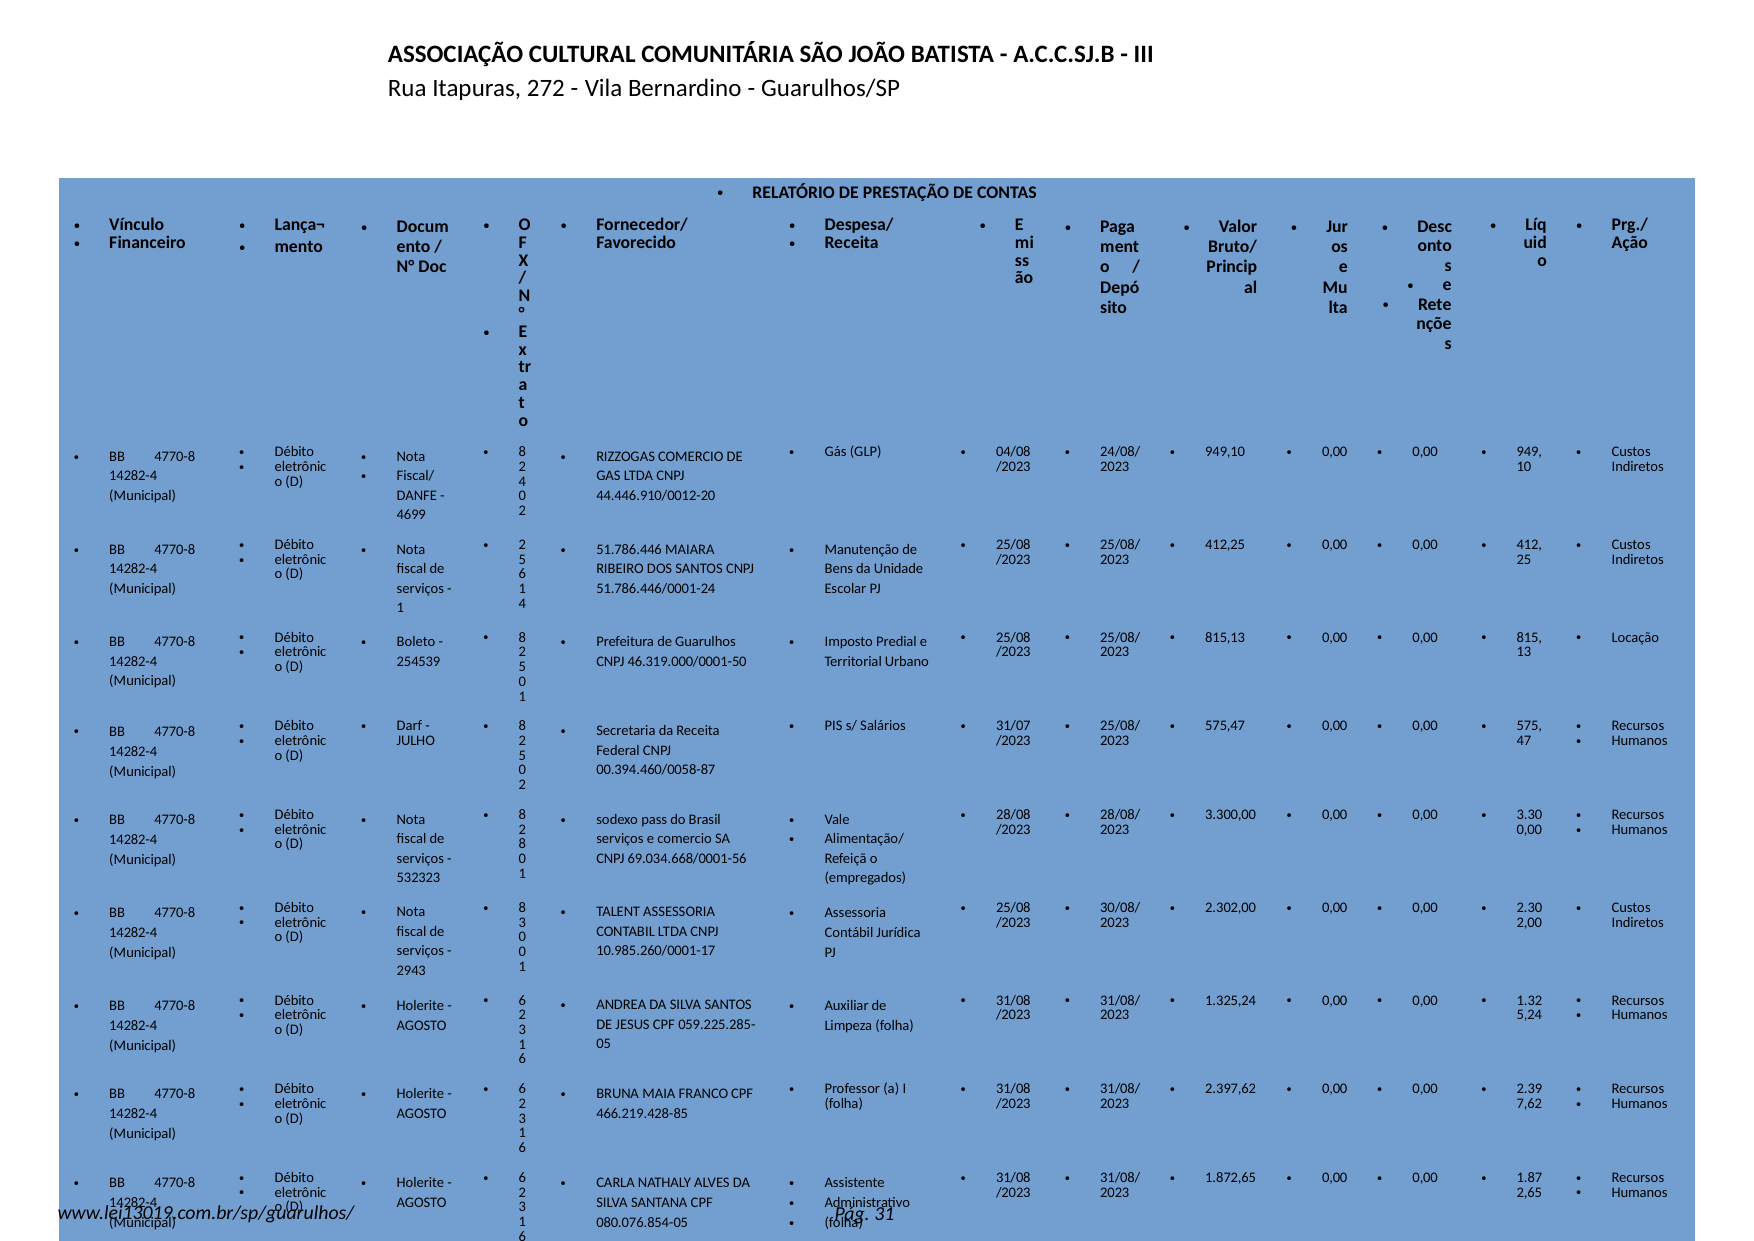

ASSOCIAÇÃO CULTURAL COMUNITÁRIA SÃO JOÃO BATISTA - A.C.C.SJ.B - III
Rua Itapuras, 272 - Vila Bernardino - Guarulhos/SP
| RELATÓRIO DE PRESTAÇÃO DE CONTAS | | | | | | | | | | | | |
| --- | --- | --- | --- | --- | --- | --- | --- | --- | --- | --- | --- | --- |
| Vínculo Financeiro | Lança¬ mento | Documento / N° Doc | OFX/N° Extrato | Fornecedor/ Favorecido | Despesa/ Receita | Emissão | Pagamento / Depósito | Valor Bruto/ Principal | Juros e Multa | Descontos e Retenções | Líquido | Prg./Ação |
| BB 4770-8 14282-4 (Municipal) | Débito eletrônico (D) | Nota Fiscal/DANFE -4699 | 82402 | RIZZOGAS COMERCIO DE GAS LTDA CNPJ 44.446.910/0012-20 | Gás (GLP) | 04/08/2023 | 24/08/2023 | 949,10 | 0,00 | 0,00 | 949,10 | Custos Indiretos |
| BB 4770-8 14282-4 (Municipal) | Débito eletrônico (D) | Nota fiscal de serviços - 1 | 25614 | 51.786.446 MAIARA RIBEIRO DOS SANTOS CNPJ 51.786.446/0001-24 | Manutenção de Bens da Unidade Escolar PJ | 25/08/2023 | 25/08/2023 | 412,25 | 0,00 | 0,00 | 412,25 | Custos Indiretos |
| BB 4770-8 14282-4 (Municipal) | Débito eletrônico (D) | Boleto -254539 | 82501 | Prefeitura de Guarulhos CNPJ 46.319.000/0001-50 | Imposto Predial e Territorial Urbano | 25/08/2023 | 25/08/2023 | 815,13 | 0,00 | 0,00 | 815,13 | Locação |
| BB 4770-8 14282-4 (Municipal) | Débito eletrônico (D) | Darf - JULHO | 82502 | Secretaria da Receita Federal CNPJ 00.394.460/0058-87 | PIS s/ Salários | 31/07/2023 | 25/08/2023 | 575,47 | 0,00 | 0,00 | 575,47 | Recursos Humanos |
| BB 4770-8 14282-4 (Municipal) | Débito eletrônico (D) | Nota fiscal de serviços -532323 | 82801 | sodexo pass do Brasil serviços e comercio SA CNPJ 69.034.668/0001-56 | Vale Alimentação/Refeiçã o (empregados) | 28/08/2023 | 28/08/2023 | 3.300,00 | 0,00 | 0,00 | 3.300,00 | Recursos Humanos |
| BB 4770-8 14282-4 (Municipal) | Débito eletrônico (D) | Nota fiscal de serviços -2943 | 83001 | TALENT ASSESSORIA CONTABIL LTDA CNPJ 10.985.260/0001-17 | Assessoria Contábil Jurídica PJ | 25/08/2023 | 30/08/2023 | 2.302,00 | 0,00 | 0,00 | 2.302,00 | Custos Indiretos |
| BB 4770-8 14282-4 (Municipal) | Débito eletrônico (D) | Holerite -AGOSTO | 62316 | ANDREA DA SILVA SANTOS DE JESUS CPF 059.225.285-05 | Auxiliar de Limpeza (folha) | 31/08/2023 | 31/08/2023 | 1.325,24 | 0,00 | 0,00 | 1.325,24 | Recursos Humanos |
| BB 4770-8 14282-4 (Municipal) | Débito eletrônico (D) | Holerite -AGOSTO | 62316 | BRUNA MAIA FRANCO CPF 466.219.428-85 | Professor (a) I (folha) | 31/08/2023 | 31/08/2023 | 2.397,62 | 0,00 | 0,00 | 2.397,62 | Recursos Humanos |
| BB 4770-8 14282-4 (Municipal) | Débito eletrônico (D) | Holerite -AGOSTO | 62316 | CARLA NATHALY ALVES DA SILVA SANTANA CPF 080.076.854-05 | Assistente Administrativo (folha) | 31/08/2023 | 31/08/2023 | 1.872,65 | 0,00 | 0,00 | 1.872,65 | Recursos Humanos |
| BB 4770-8 14282-4 (Municipal) | Débito eletrônico (D) | Holerite -AGOSTO | 62316 | CLECIA MARIA AVELINO DE BRITO CPF 066.319.524-17 | Professor (a) I (folha) | 31/08/2023 | 31/08/2023 | 2.397,62 | 0,00 | 0,00 | 2.397,62 | Recursos Humanos |
| BB 4770-8 14282-4 (Municipal) | Débito eletrônico (D) | Holerite -AGOSTO | 62316 | EDNA MOIZINHO DA SILVA CPF 350.013.758-00 | Professor (a) I (folha) | 31/08/2023 | 31/08/2023 | 2.397,62 | 0,00 | 0,00 | 2.397,62 | Recursos Humanos |
| BB 4770-8 14282-4 (Municipal) | Débito eletrônico (D) | Holerite -AGOSTO | 62316 | FABIANA LEROS ROCHA CPF 328.609.458-73 | Professor (a) I (folha) | 31/08/2023 | 31/08/2023 | 2.353,43 | 0,00 | 0,00 | 2.353,43 | Recursos Humanos |
| BB 4770-8 14282-4 (Municipal) | Débito eletrônico (D) | Holerite -AGOSTO | 62316 | FABIANA QUIRINO DA SILVA CPF 377.792.128-90 | Diretor (a) (folha) | 31/08/2023 | 31/08/2023 | 5.829,71 | 0,00 | 0,00 | 5.829,71 | Recursos Humanos |
| BB 4770-8 14282-4 (Municipal) | Débito eletrônico (D) | Holerite -AGOSTO | 62316 | FABIANE SOUZA ASSIS DOS SANTOS CPF 423.559.788-40 | Professor (a) I (folha) | 31/08/2023 | 31/08/2023 | 2.397,62 | 0,00 | 0,00 | 2.397,62 | Recursos Humanos |
www.lei13019.com.br/sp/guarulhos/
Pág. 31